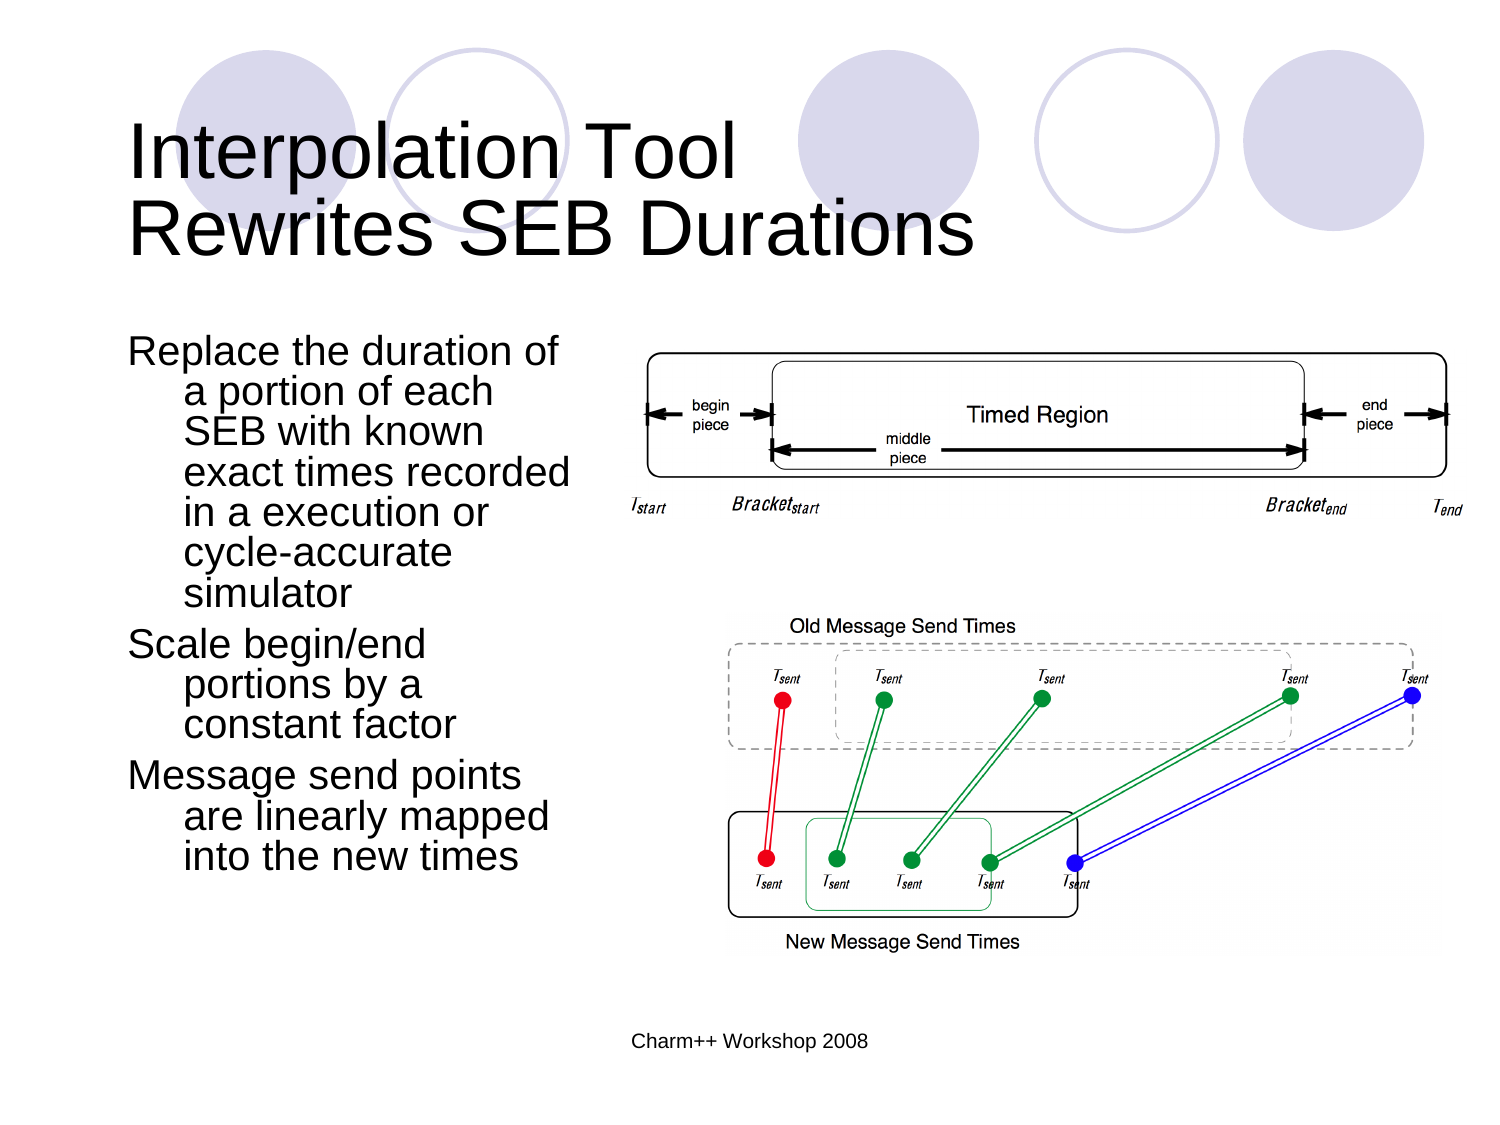

# Interpolation Tool Rewrites SEB Durations
Replace the duration of a portion of each SEB with known exact times recorded in a execution or cycle-accurate simulator
Scale begin/end portions by a constant factor
Message send points are linearly mapped into the new times
Charm++ Workshop 2008